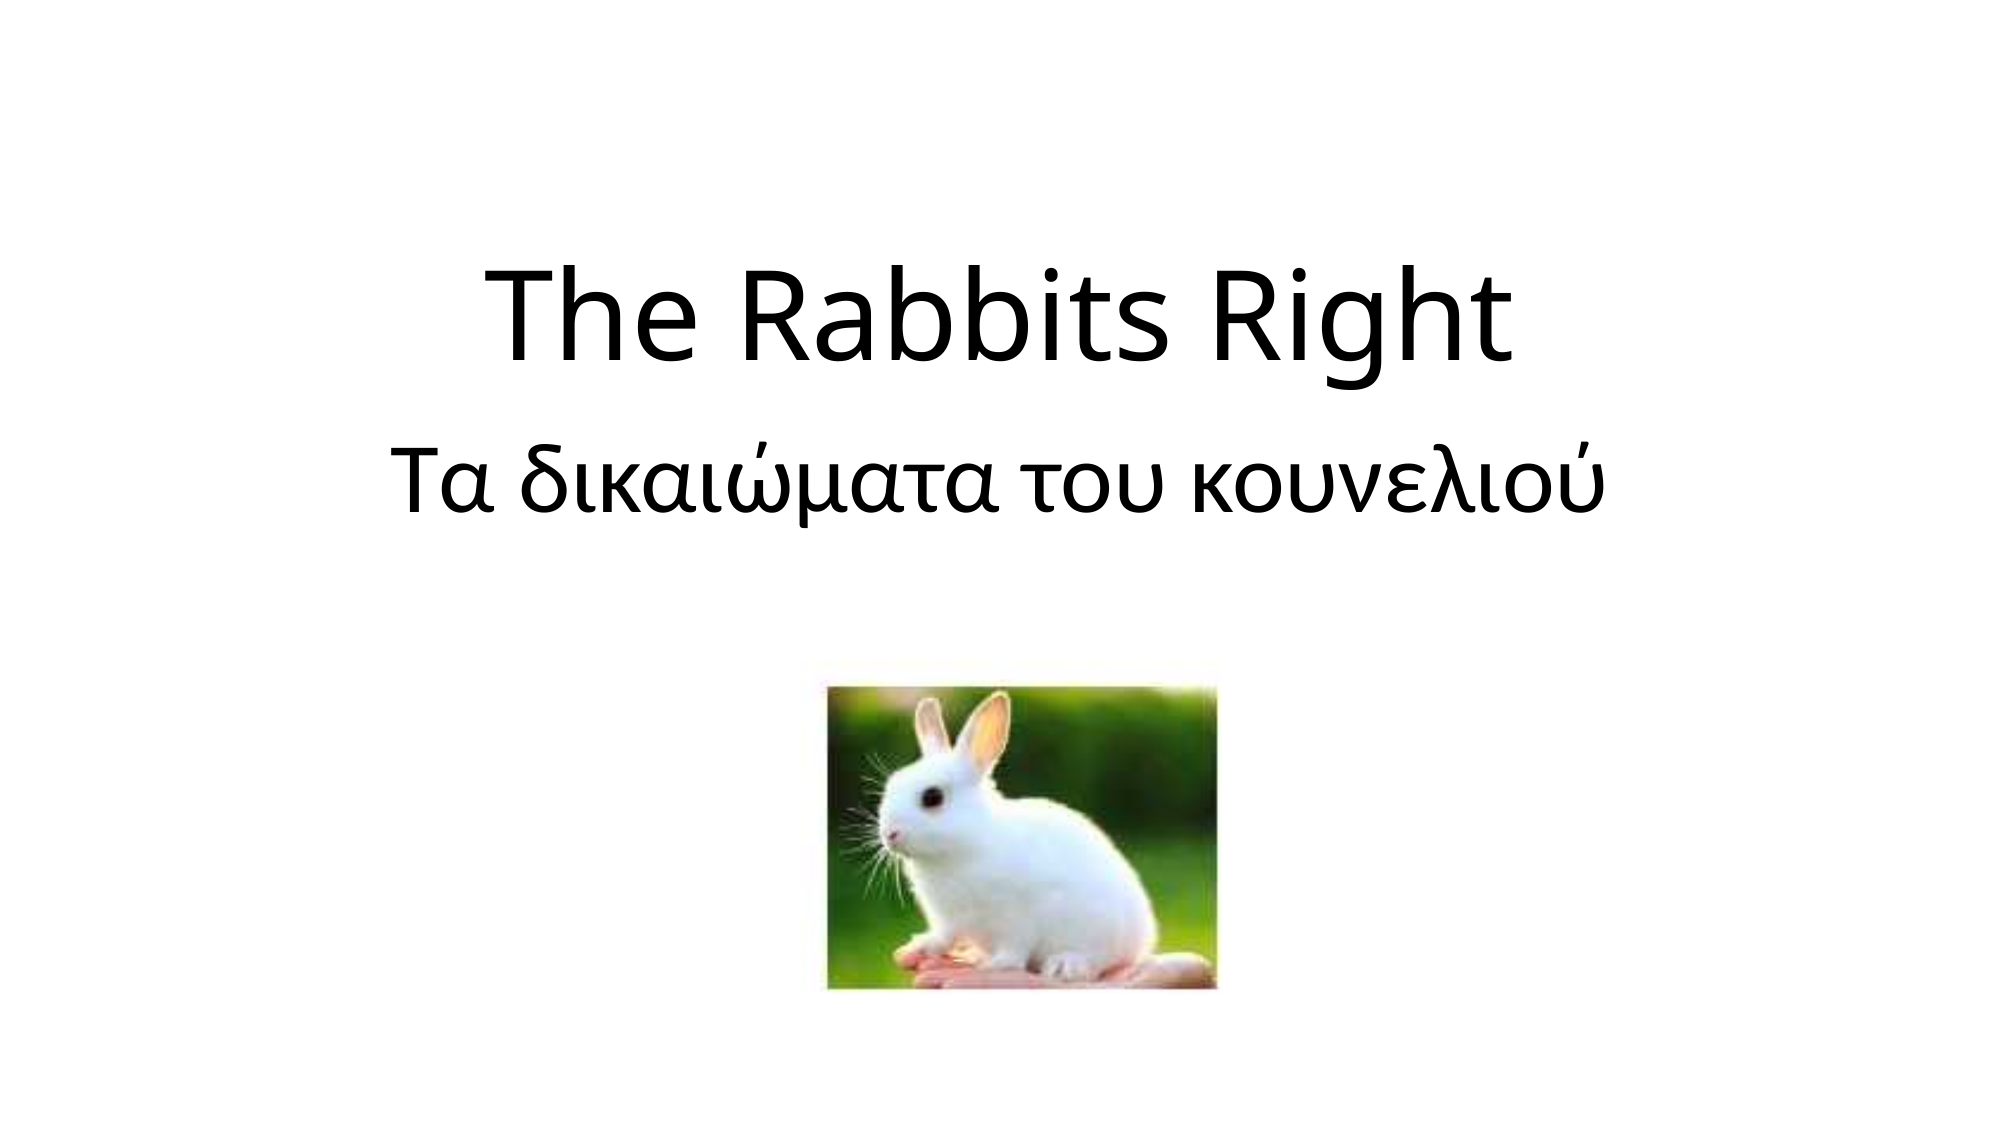

# The Rabbits Right
Τα δικαιώματα του κουνελιού